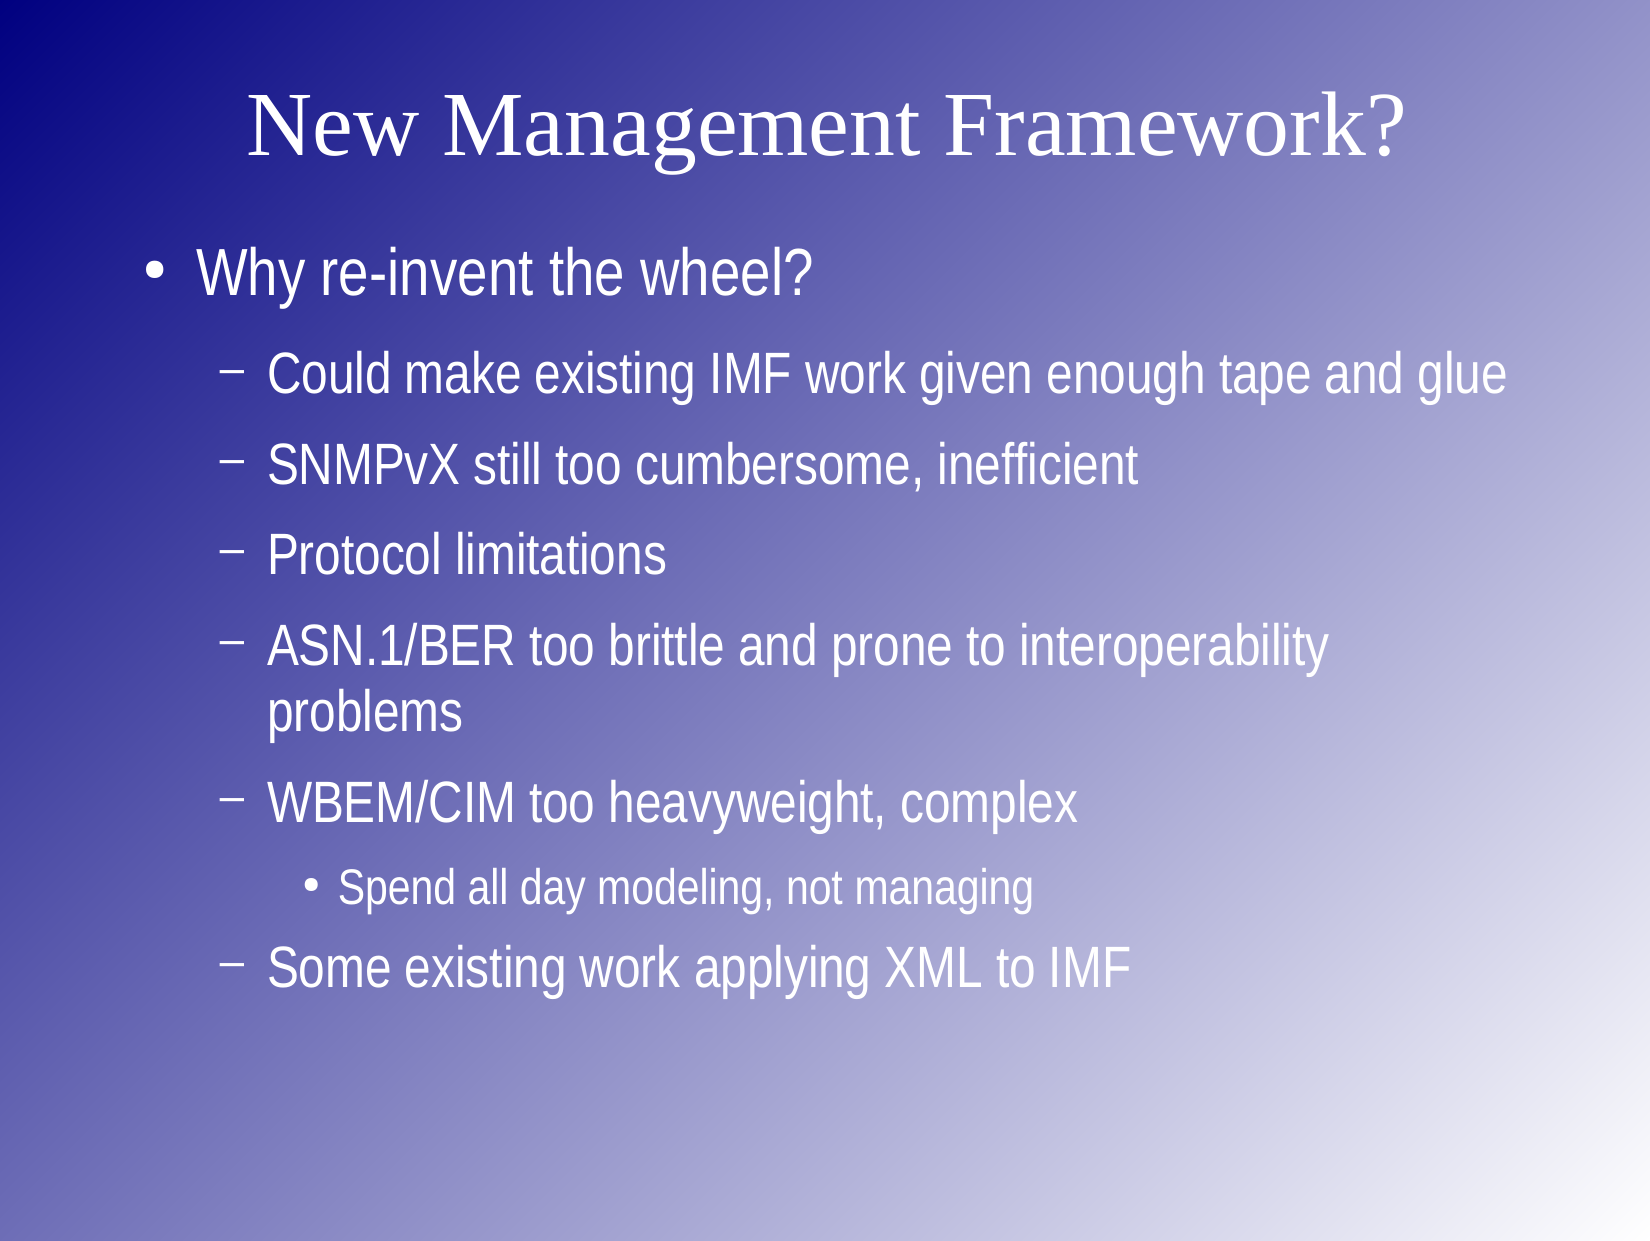

# New Management Framework?
Why re-invent the wheel?
Could make existing IMF work given enough tape and glue
SNMPvX still too cumbersome, inefficient
Protocol limitations
ASN.1/BER too brittle and prone to interoperability problems
WBEM/CIM too heavyweight, complex
Spend all day modeling, not managing
Some existing work applying XML to IMF